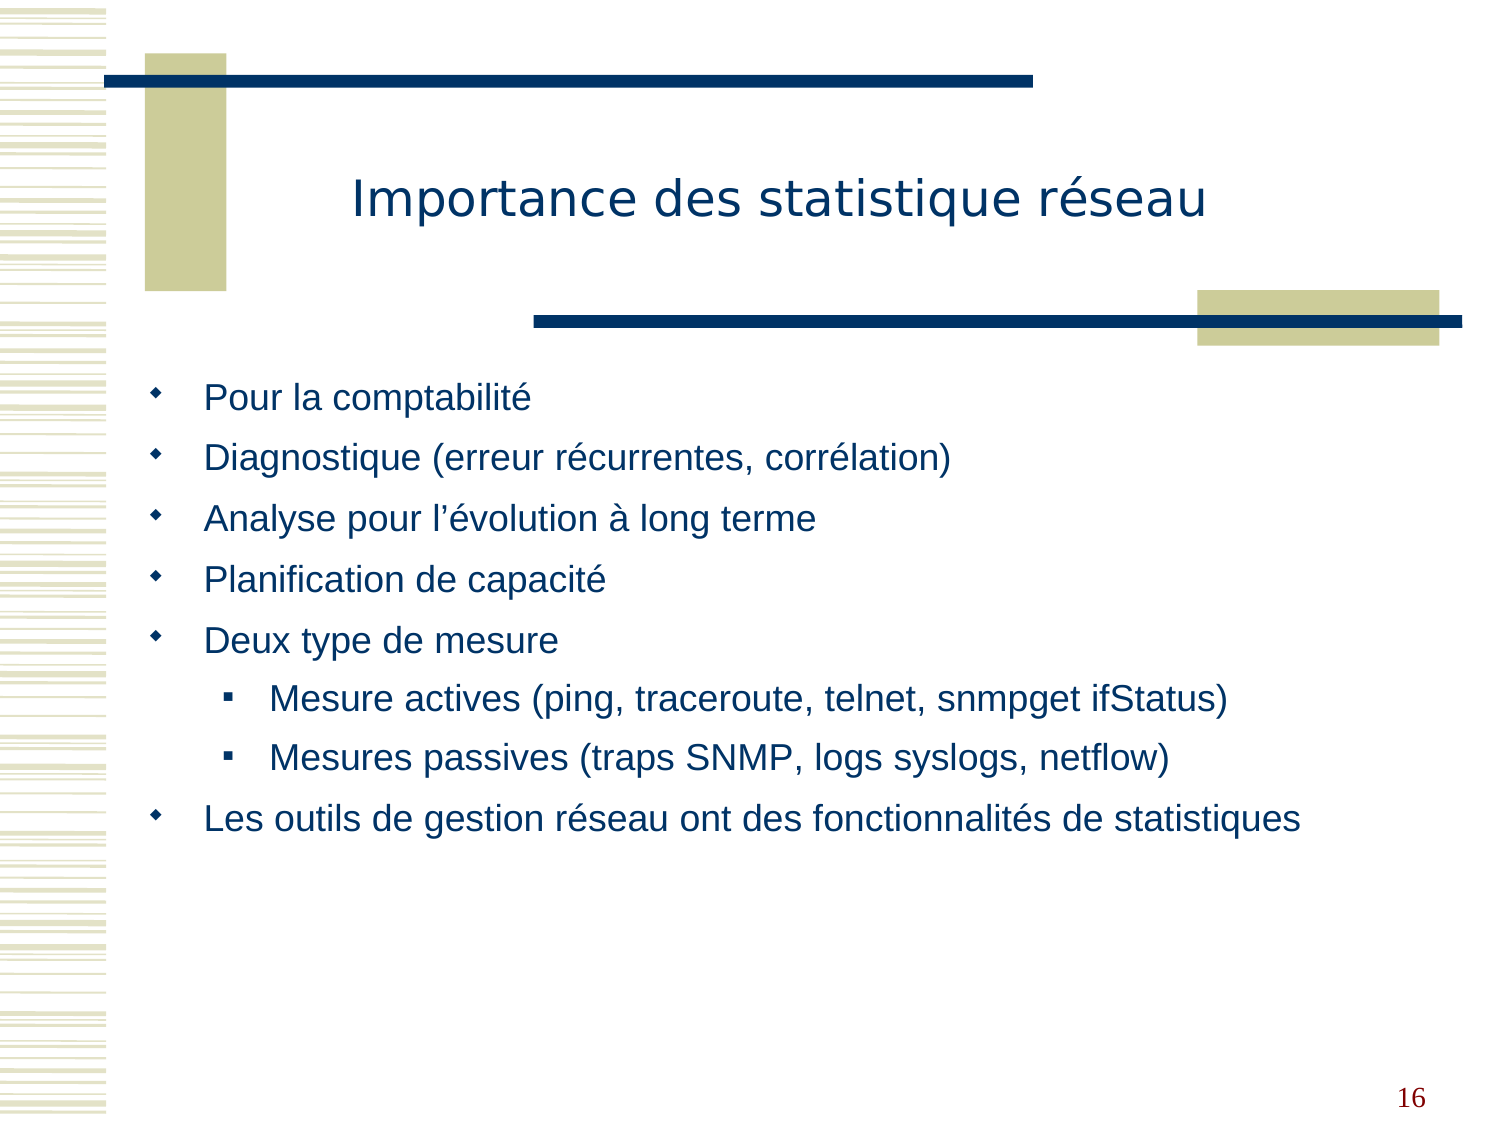

# Importance des statistique réseau
Pour la comptabilité
Diagnostique (erreur récurrentes, corrélation)
Analyse pour l’évolution à long terme
Planification de capacité
Deux type de mesure
Mesure actives (ping, traceroute, telnet, snmpget ifStatus)
Mesures passives (traps SNMP, logs syslogs, netflow)
Les outils de gestion réseau ont des fonctionnalités de statistiques